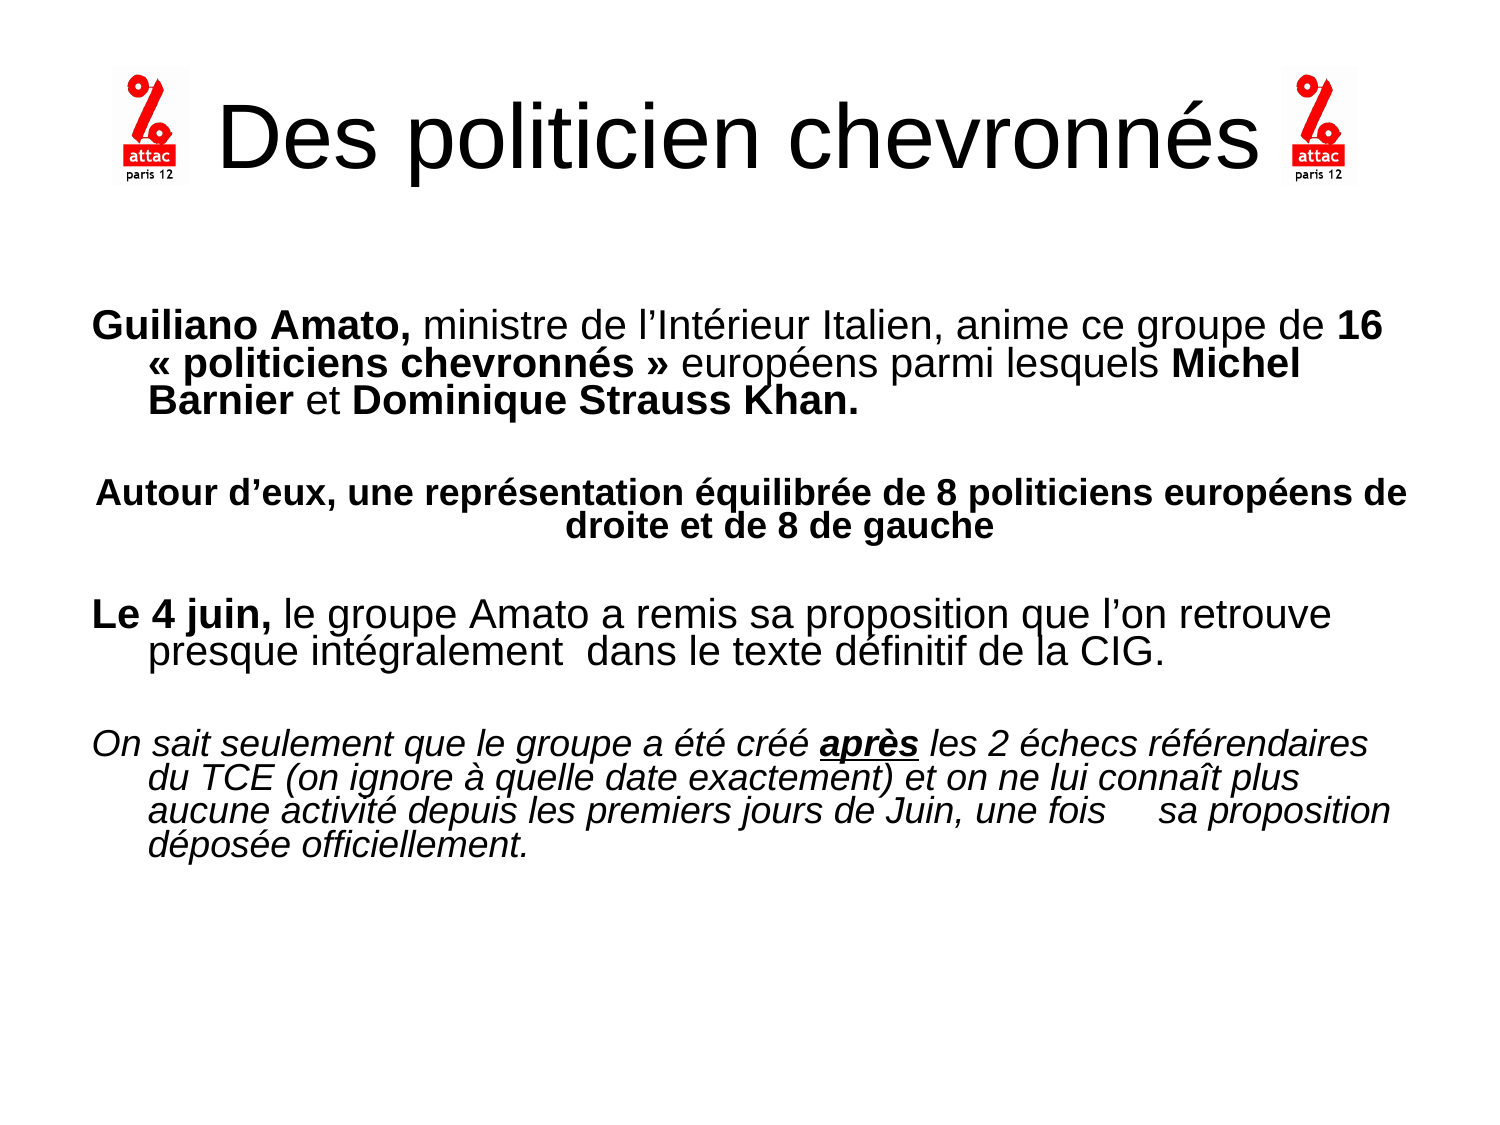

# Des politicien chevronnés
Guiliano Amato, ministre de l’Intérieur Italien, anime ce groupe de 16 « politiciens chevronnés » européens parmi lesquels Michel Barnier et Dominique Strauss Khan.
Autour d’eux, une représentation équilibrée de 8 politiciens européens de droite et de 8 de gauche
Le 4 juin, le groupe Amato a remis sa proposition que l’on retrouve presque intégralement dans le texte définitif de la CIG.
On sait seulement que le groupe a été créé après les 2 échecs référendaires du TCE (on ignore à quelle date exactement) et on ne lui connaît plus aucune activité depuis les premiers jours de Juin, une fois sa proposition déposée officiellement.